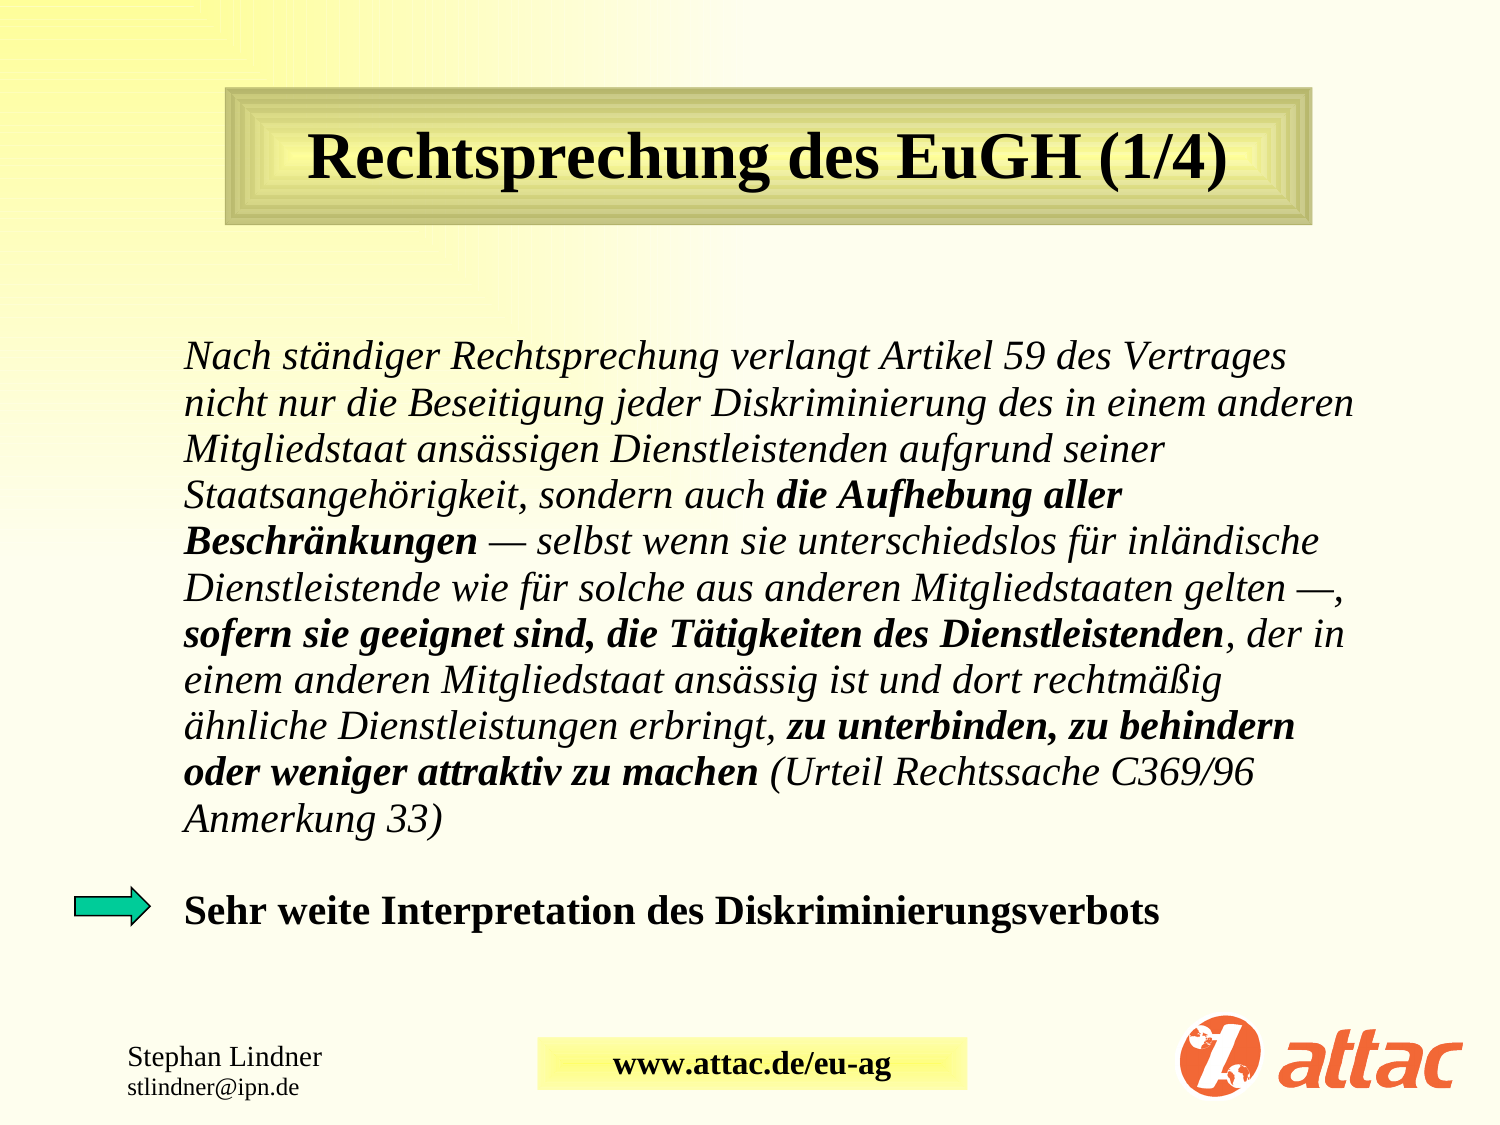

# Rechtsprechung des EuGH (1/4)
	Nach ständiger Rechtsprechung verlangt Artikel 59 des Vertrages nicht nur die Beseitigung jeder Diskriminierung des in einem anderen Mitgliedstaat ansässigen Dienstleistenden aufgrund seiner Staatsangehörigkeit, sondern auch die Aufhebung aller Beschränkungen — selbst wenn sie unterschiedslos für inländische Dienstleistende wie für solche aus anderen Mitgliedstaaten gelten —, sofern sie geeignet sind, die Tätigkeiten des Dienstleistenden, der in einem anderen Mitgliedstaat ansässig ist und dort rechtmäßig ähnliche Dienstleistungen erbringt, zu unterbinden, zu behindern oder weniger attraktiv zu machen (Urteil Rechtssache C369/96 Anmerkung 33)
	Sehr weite Interpretation des Diskriminierungsverbots
Stephan Lindner
stlindner@ipn.de
www.attac.de/eu-ag